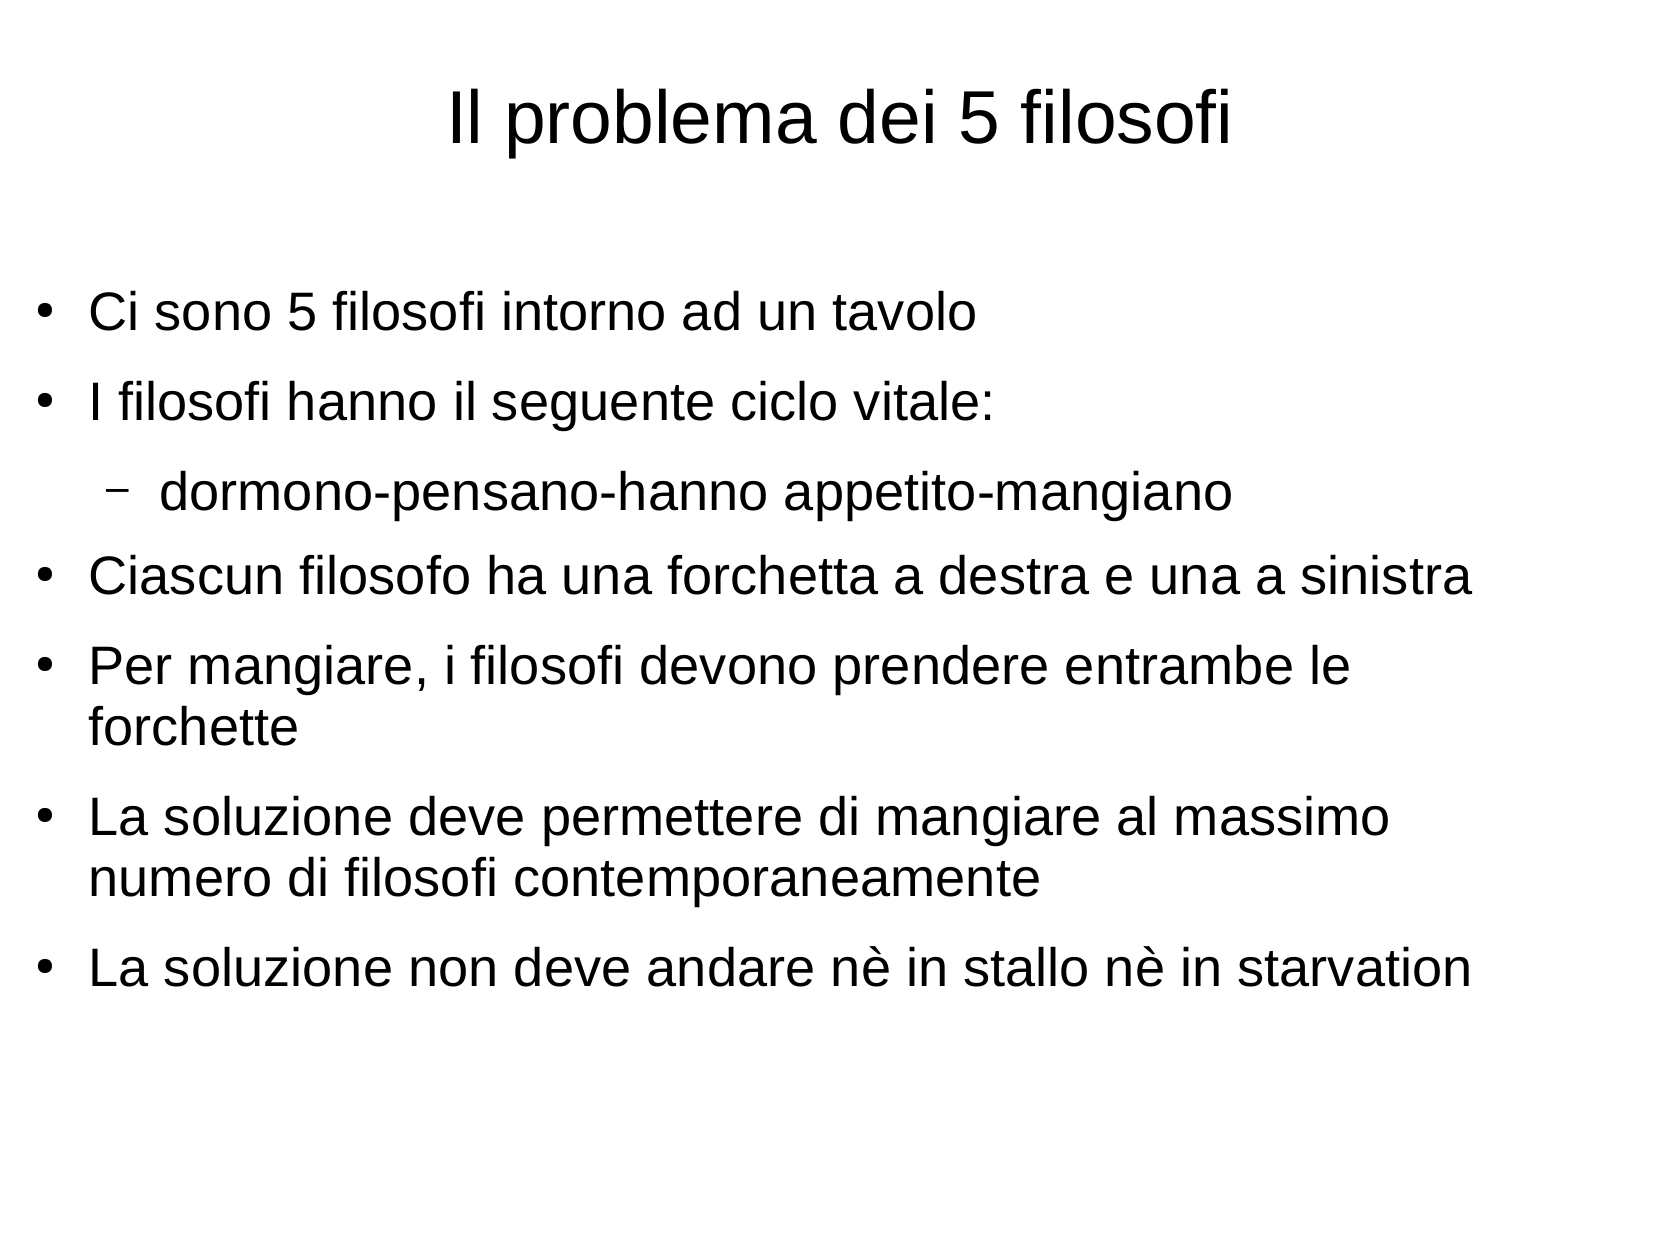

Il problema dei 5 filosofi
# Ci sono 5 filosofi intorno ad un tavolo
I filosofi hanno il seguente ciclo vitale:
dormono-pensano-hanno appetito-mangiano
Ciascun filosofo ha una forchetta a destra e una a sinistra
Per mangiare, i filosofi devono prendere entrambe le forchette
La soluzione deve permettere di mangiare al massimo numero di filosofi contemporaneamente
La soluzione non deve andare nè in stallo nè in starvation